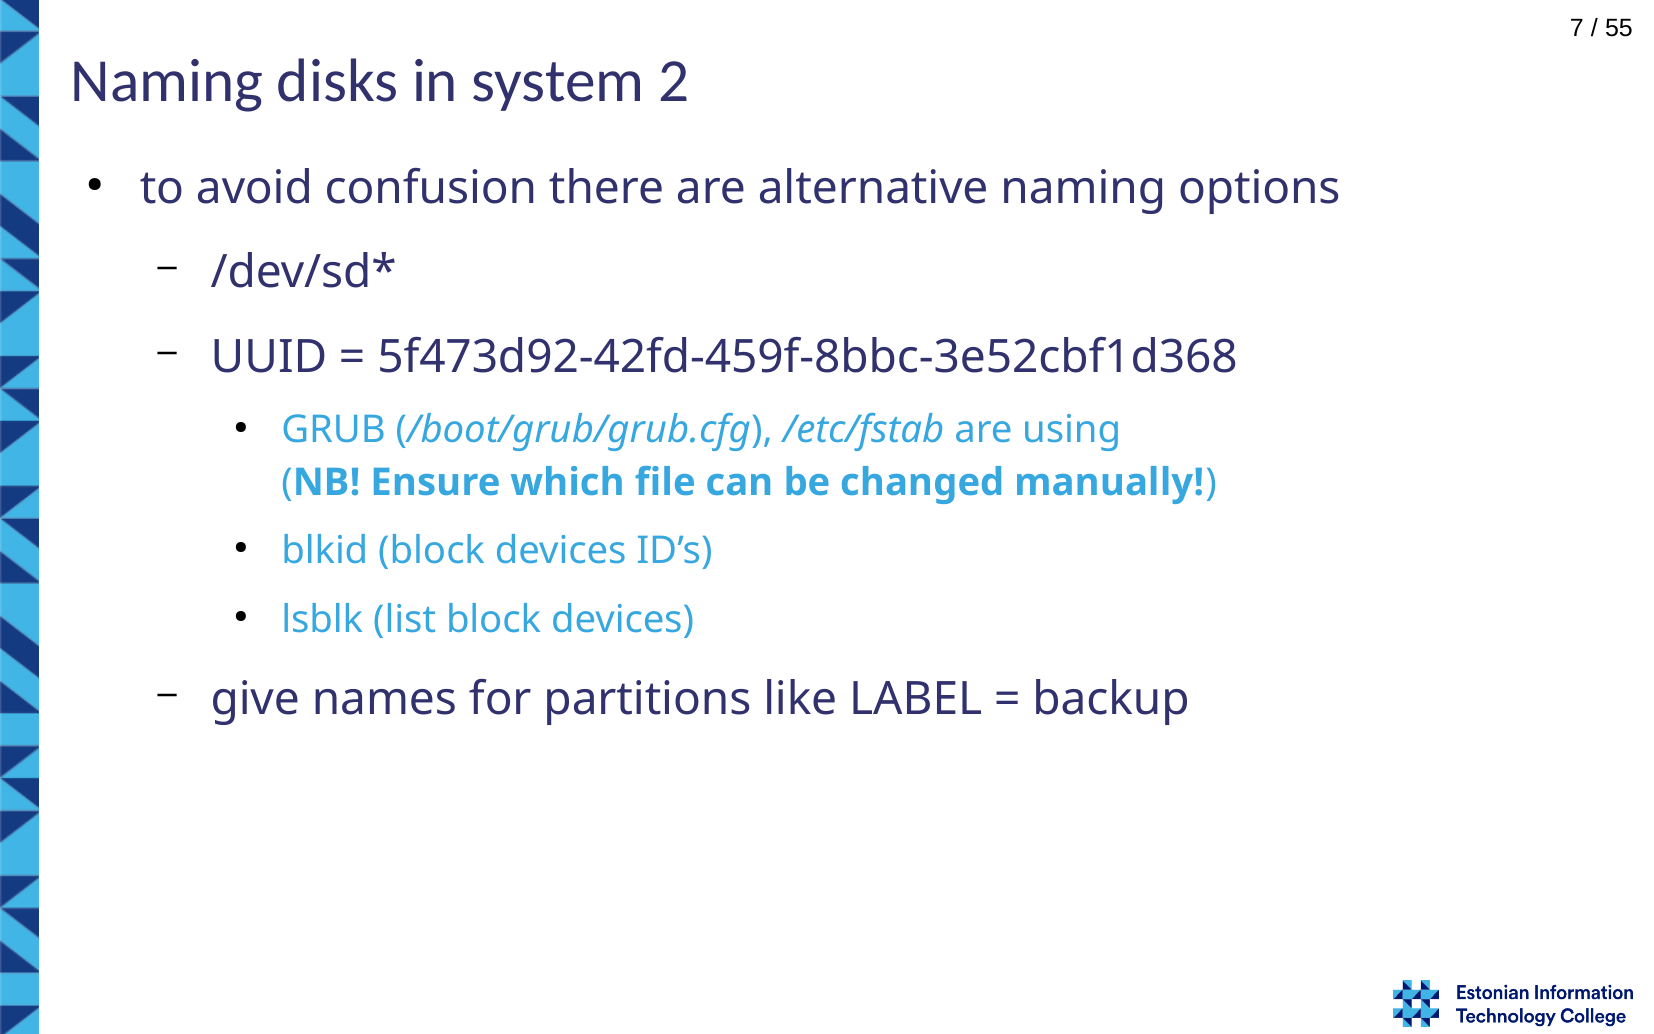

# Naming disks in system 2
to avoid confusion there are alternative naming options
/dev/sd*
UUID = 5f473d92-42fd-459f-8bbc-3e52cbf1d368
GRUB (/boot/grub/grub.cfg), /etc/fstab are using
(NB! Ensure which file can be changed manually!)
blkid (block devices ID’s)
lsblk (list block devices)
give names for partitions like LABEL = backup